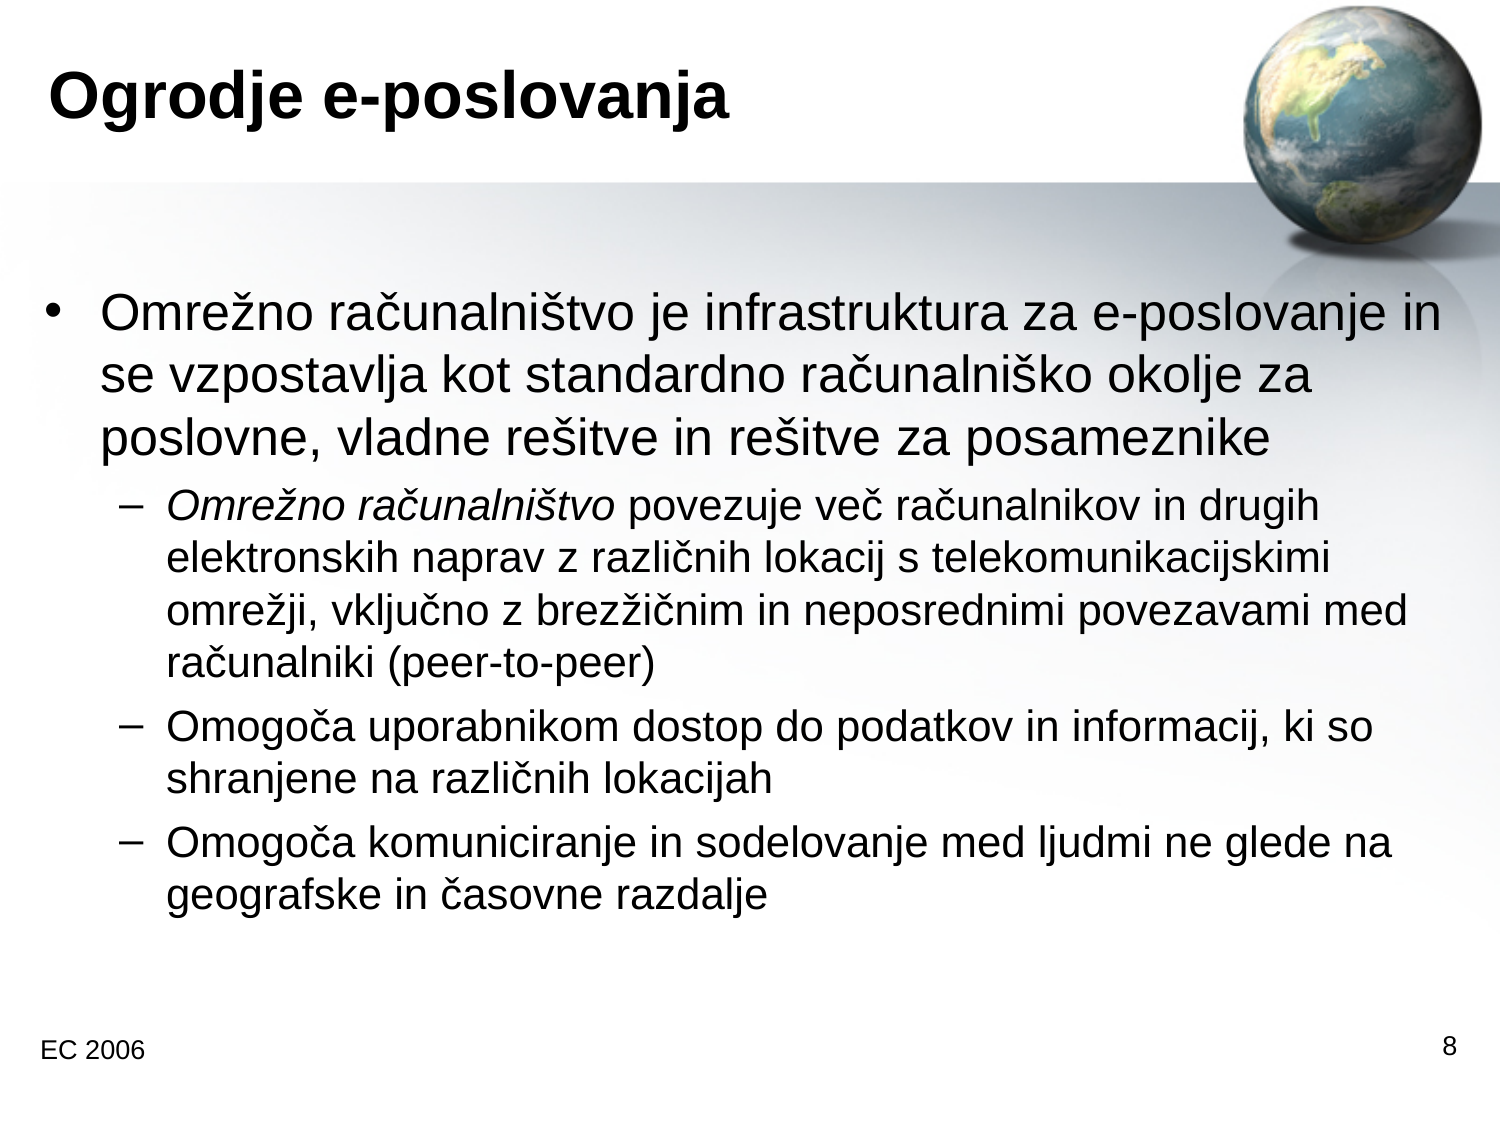

# Ogrodje e-poslovanja
Omrežno računalništvo je infrastruktura za e-poslovanje in se vzpostavlja kot standardno računalniško okolje za poslovne, vladne rešitve in rešitve za posameznike
Omrežno računalništvo povezuje več računalnikov in drugih elektronskih naprav z različnih lokacij s telekomunikacijskimi omrežji, vključno z brezžičnim in neposrednimi povezavami med računalniki (peer-to-peer)
Omogoča uporabnikom dostop do podatkov in informacij, ki so shranjene na različnih lokacijah
Omogoča komuniciranje in sodelovanje med ljudmi ne glede na geografske in časovne razdalje
EC 2006